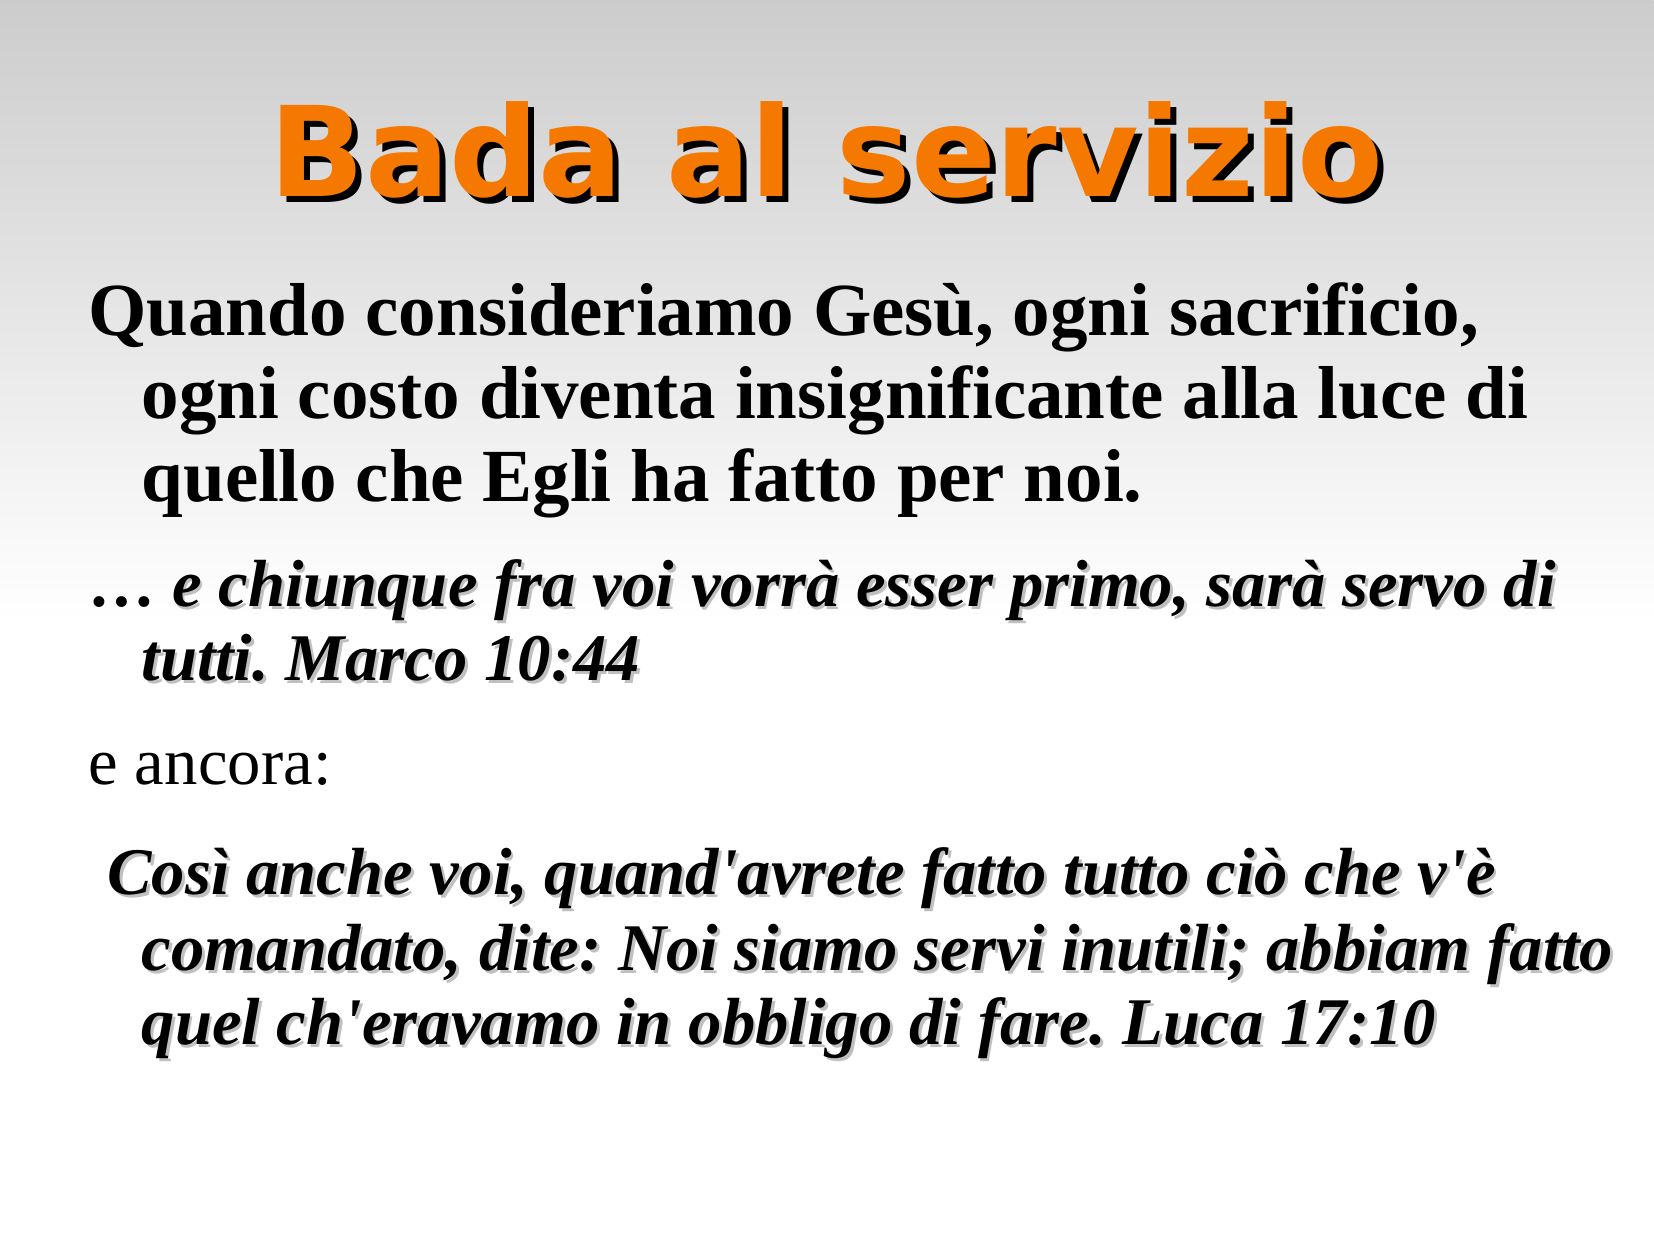

# Bada al servizio
Quando consideriamo Gesù, ogni sacrificio, ogni costo diventa insignificante alla luce di quello che Egli ha fatto per noi.
… e chiunque fra voi vorrà esser primo, sarà servo di tutti. Marco 10:44
e ancora:
 Così anche voi, quand'avrete fatto tutto ciò che v'è comandato, dite: Noi siamo servi inutili; abbiam fatto quel ch'eravamo in obbligo di fare. Luca 17:10